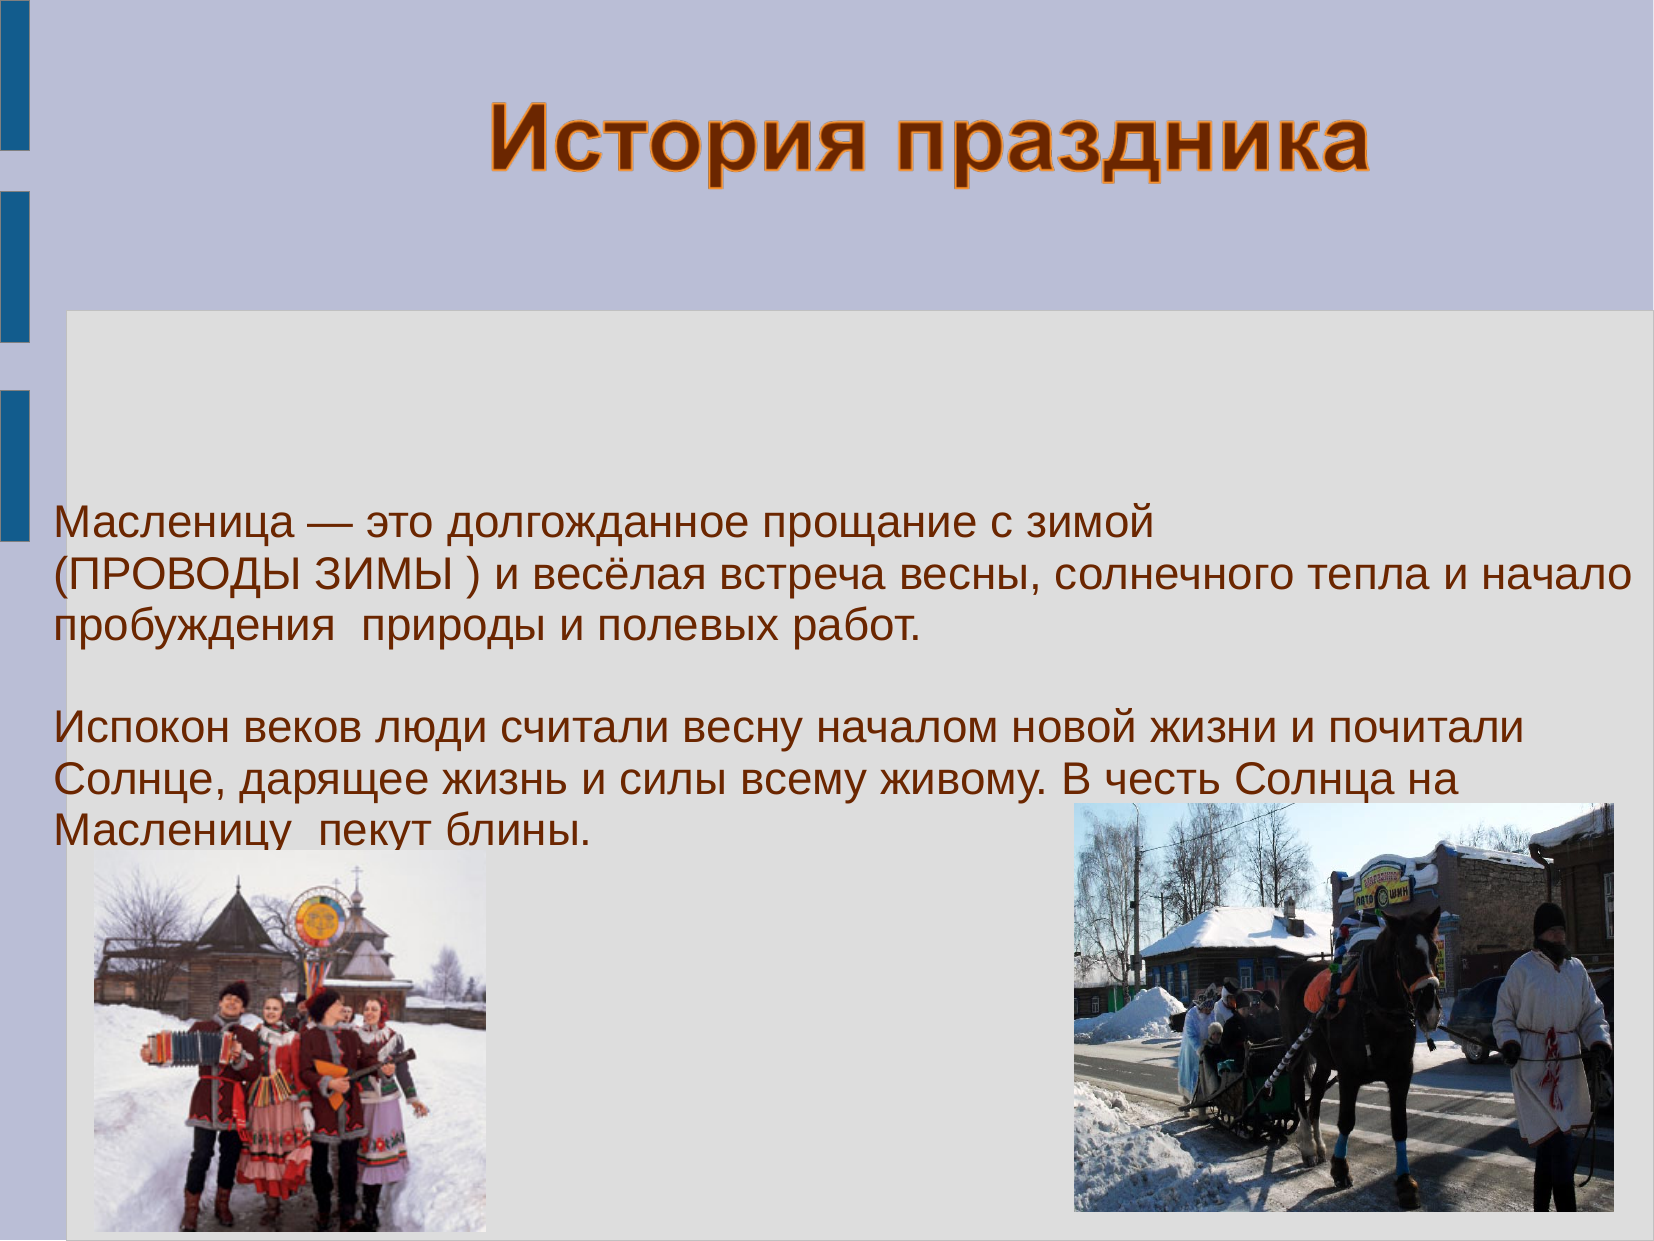

Масленица — это долгожданное прощание с зимой
(ПРОВОДЫ ЗИМЫ ) и весёлая встреча весны, солнечного тепла и начало пробуждения природы и полевых работ.
Испокон веков люди считали весну началом новой жизни и почитали Солнце, дарящее жизнь и силы всему живому. В честь Солнца на Масленицу пекут блины.